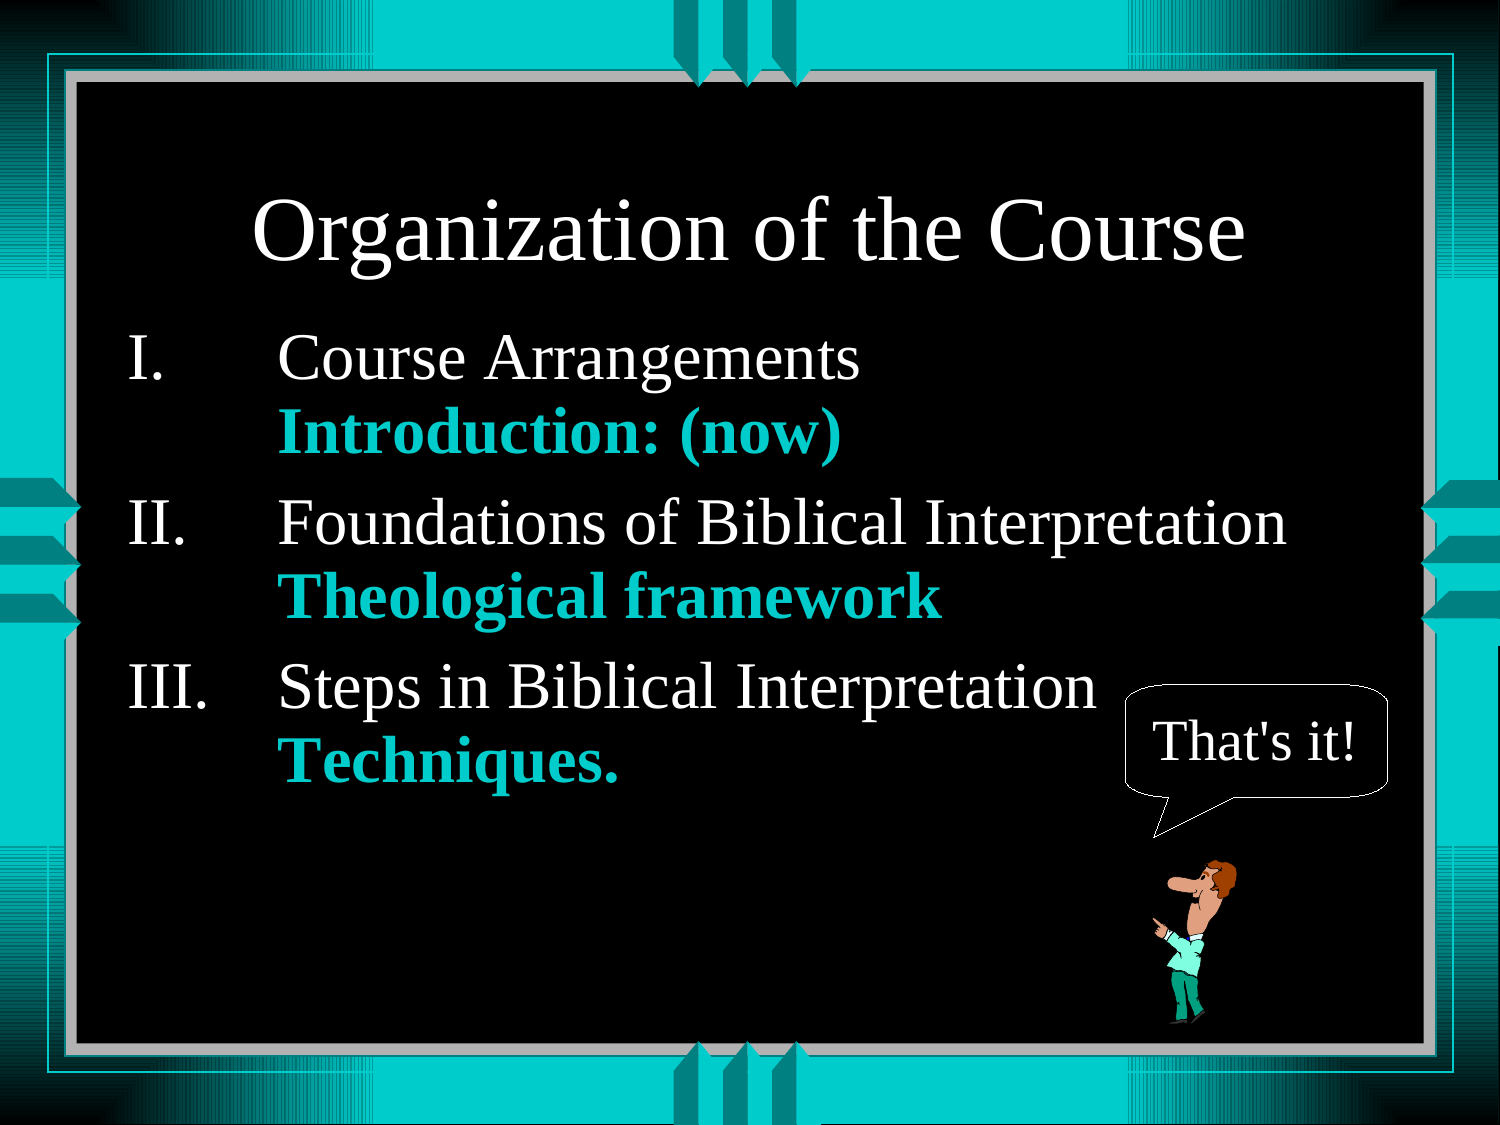

Organization of the Course
# Introduction: (now)
	Theological framework
	Techniques.
I.	Course Arrangements
II.	Foundations of Biblical Interpretation
III.	Steps in Biblical Interpretation
That's it!